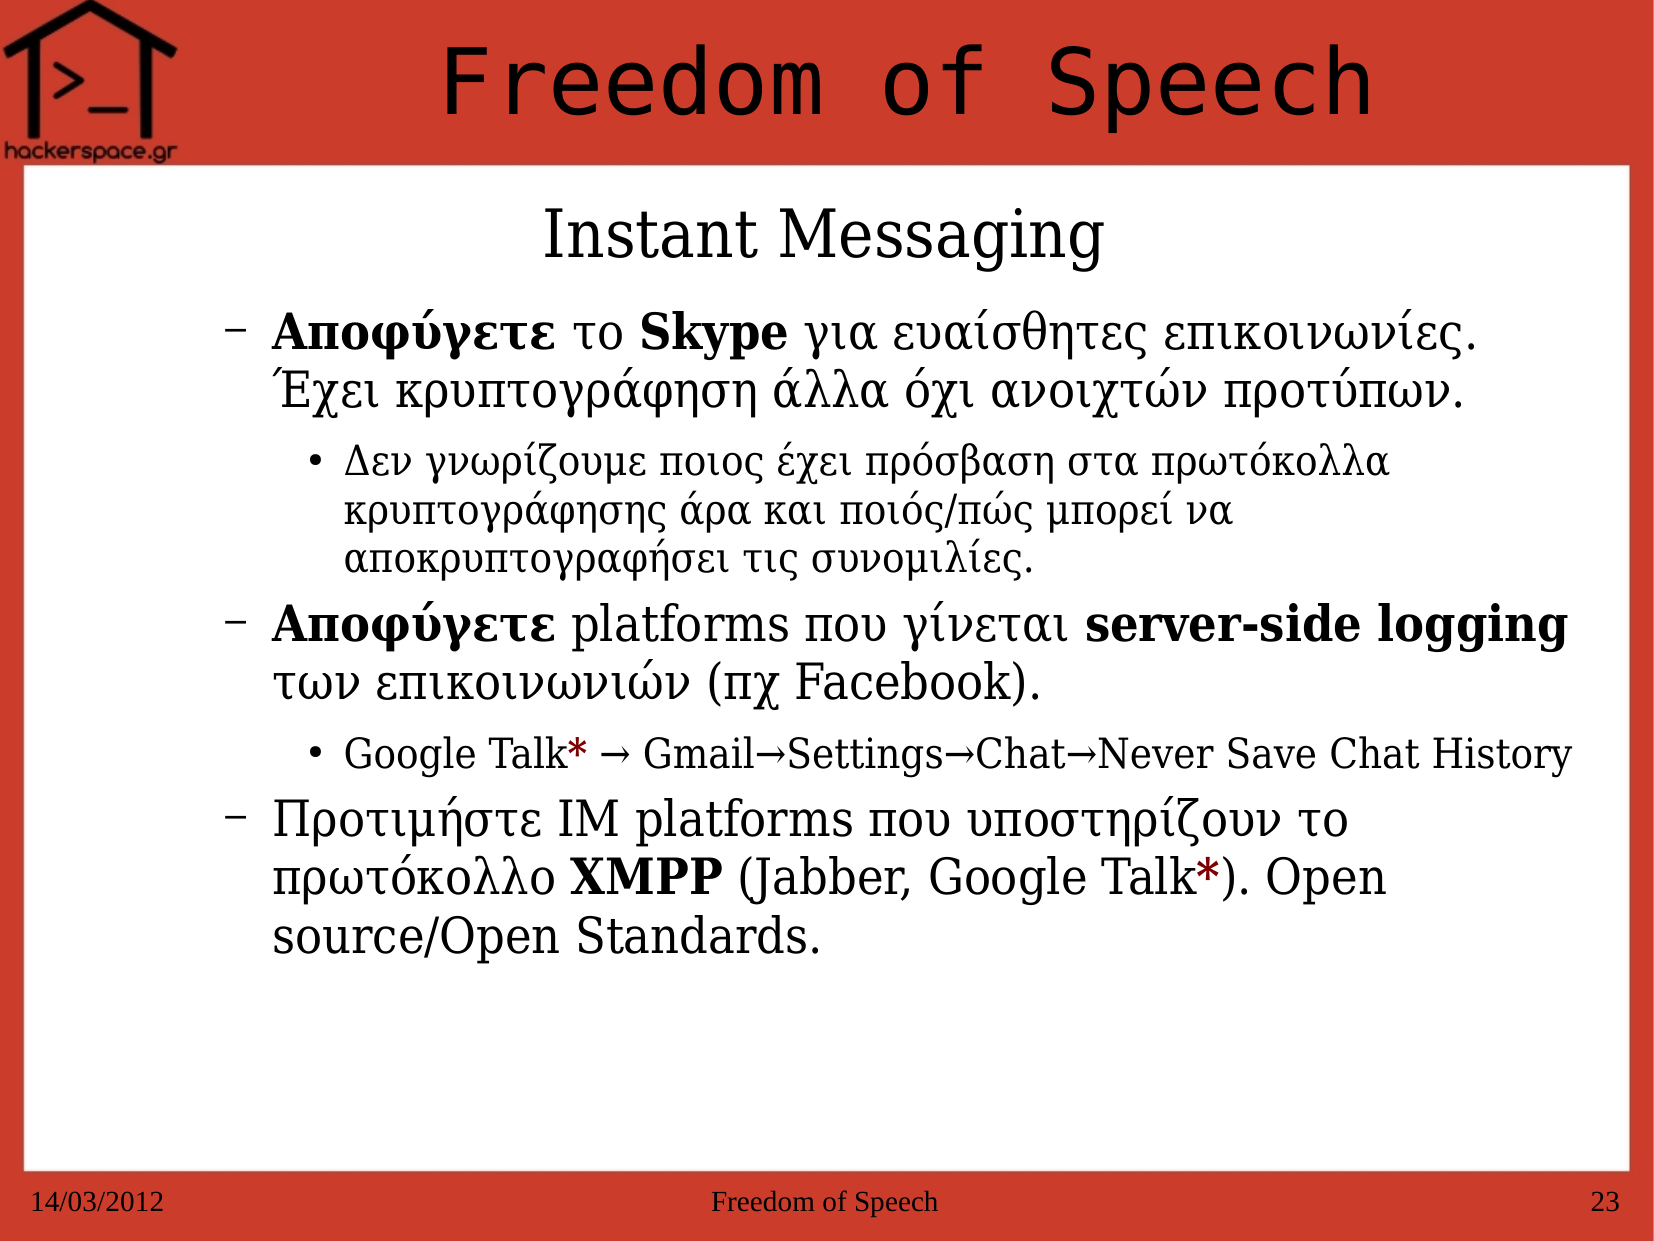

# Freedom of Speech
Instant Messaging
Αποφύγετε το Skype για ευαίσθητες επικοινωνίες. Έχει κρυπτογράφηση άλλα όχι ανοιχτών προτύπων.
Δεν γνωρίζουμε ποιος έχει πρόσβαση στα πρωτόκολλα κρυπτογράφησης άρα και ποιός/πώς μπορεί να αποκρυπτογραφήσει τις συνομιλίες.
Αποφύγετε platforms που γίνεται server-side logging των επικοινωνιών (πχ Facebook).
Google Talk* → Gmail→Settings→Chat→Never Save Chat History
Προτιμήστε IM platforms που υποστηρίζουν το πρωτόκολλο XMPP (Jabber, Google Talk*). Open source/Open Standards.
14/03/2012
Freedom of Speech
23